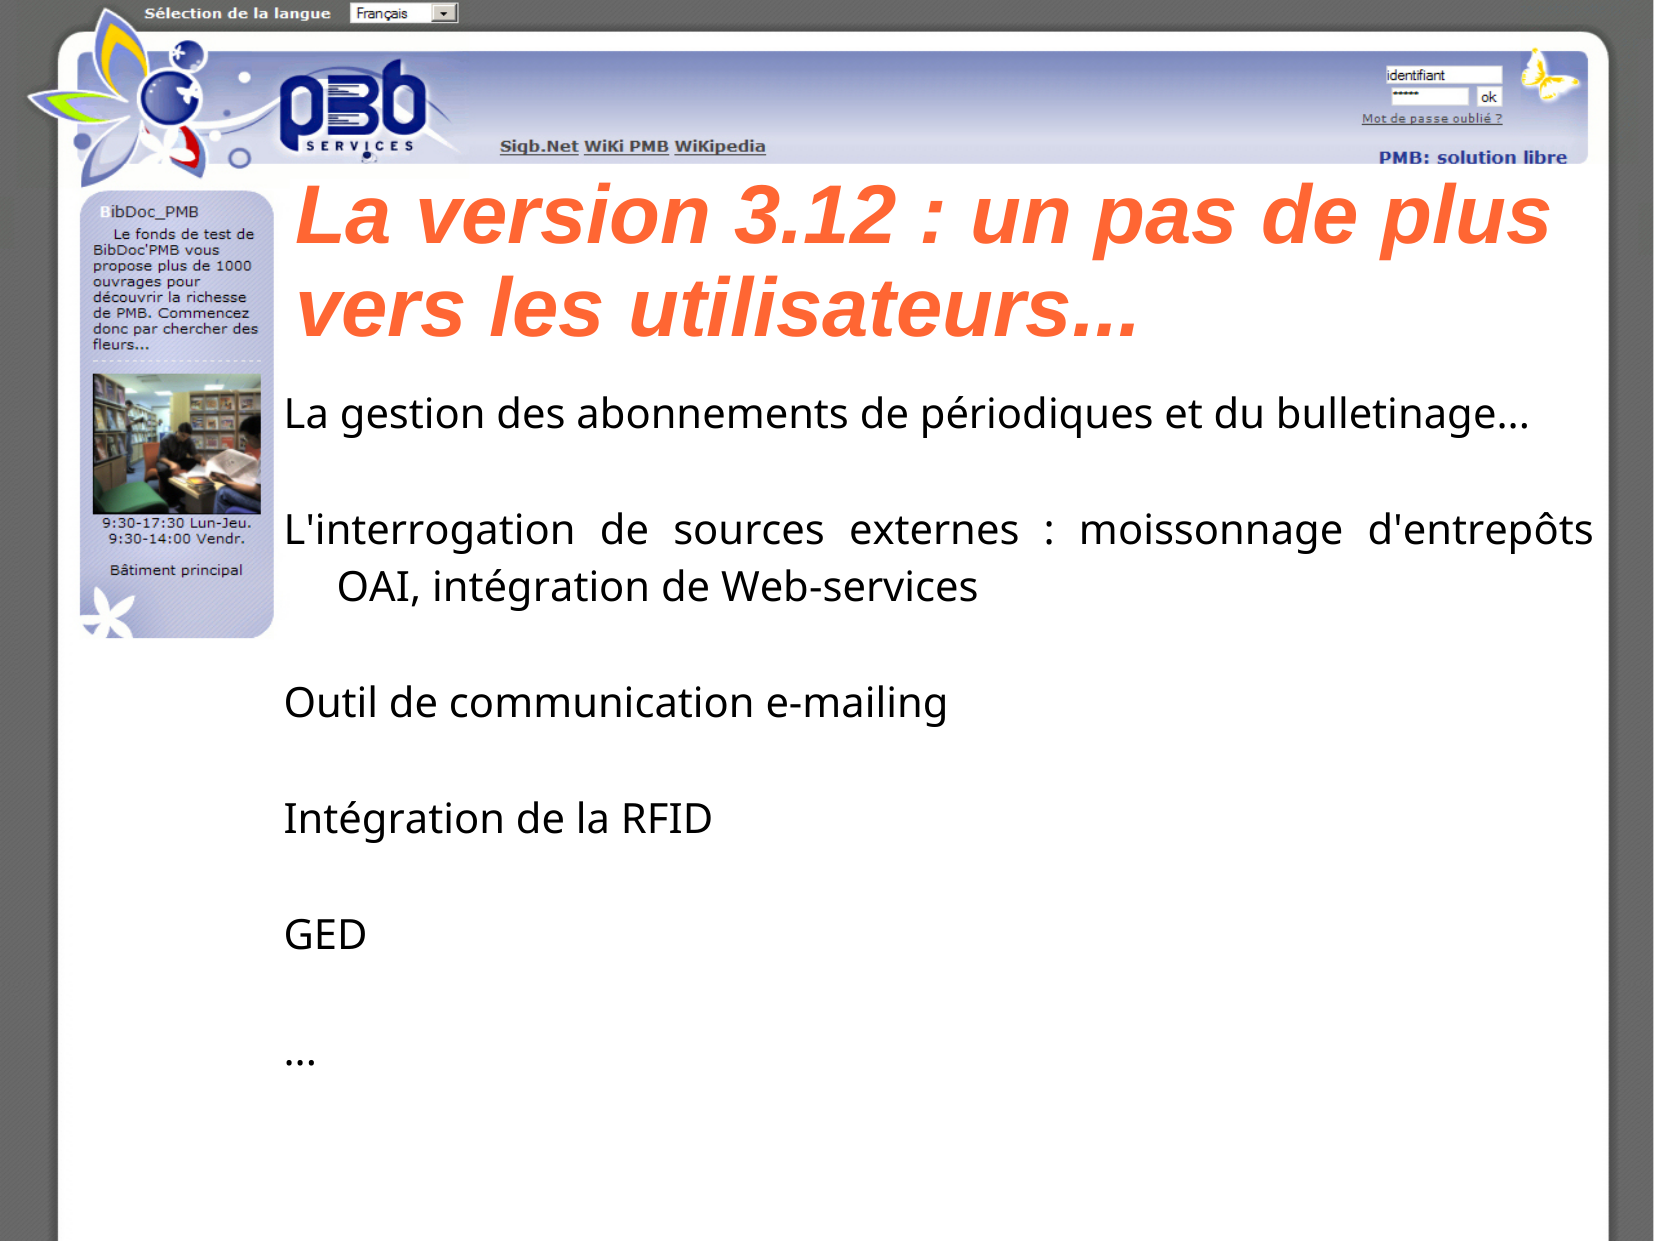

# La version 3.12 : un pas de plus vers les utilisateurs...
La gestion des abonnements de périodiques et du bulletinage...
L'interrogation de sources externes : moissonnage d'entrepôts OAI, intégration de Web-services
Outil de communication e-mailing
Intégration de la RFID
GED
...